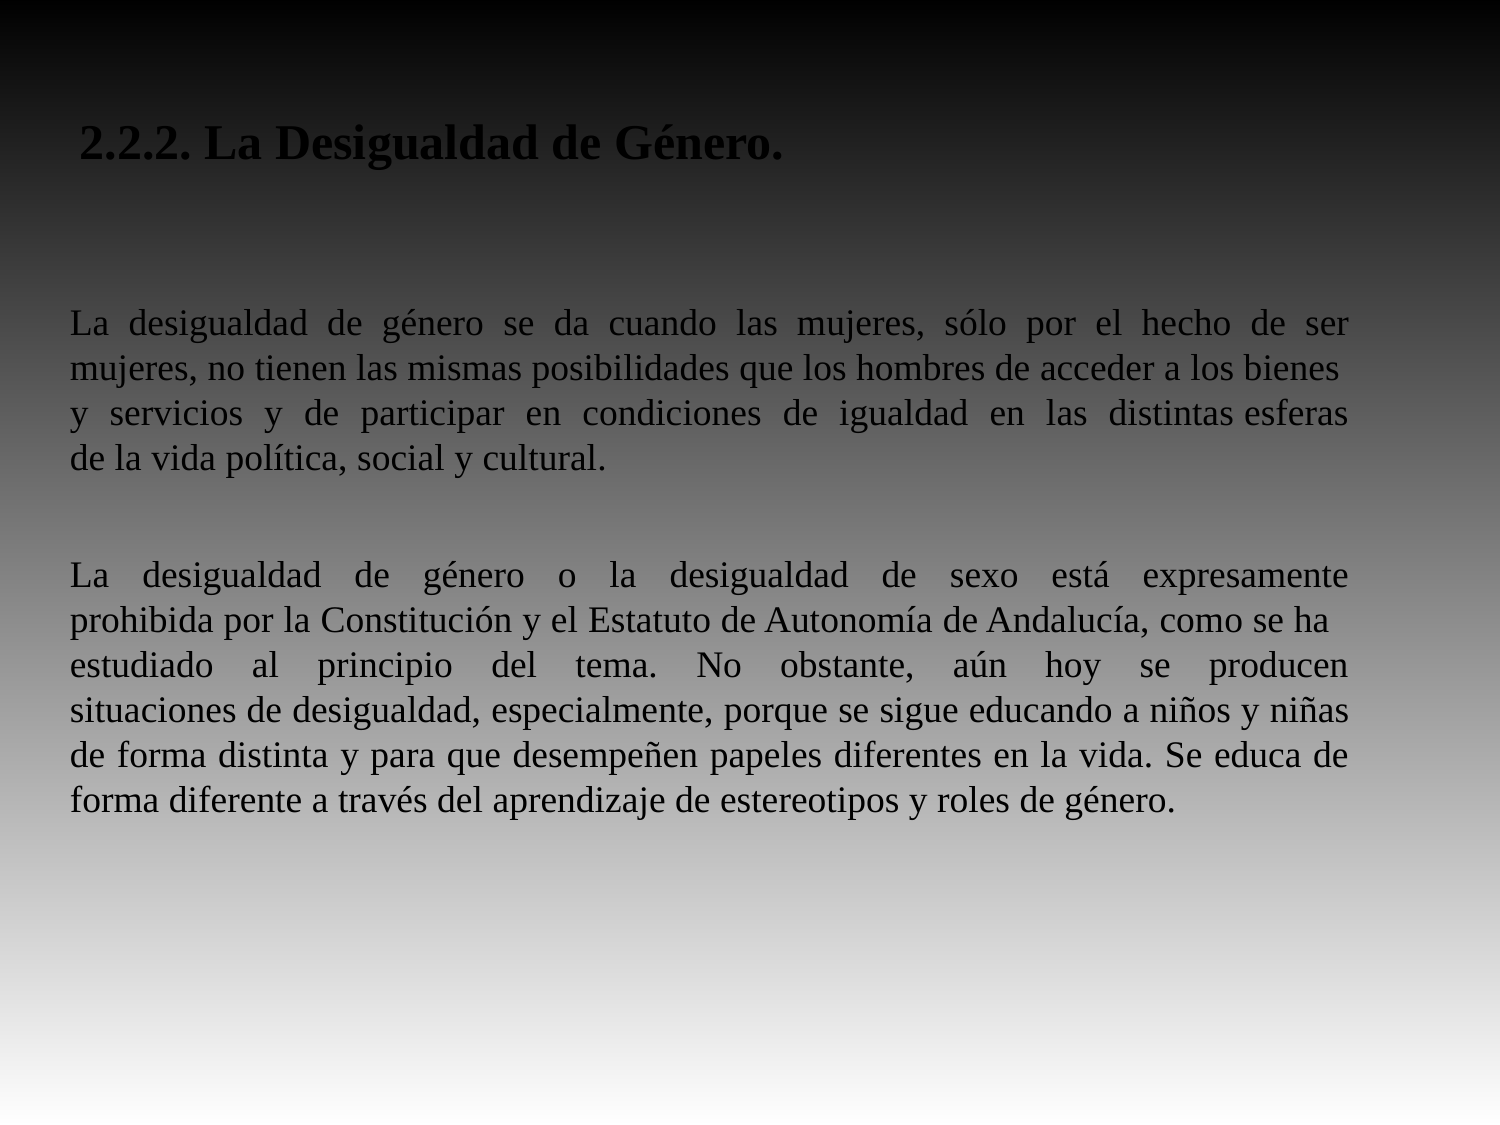

# 2.2.2. La Desigualdad de Género.
La desigualdad de género se da cuando las mujeres, sólo por el hecho de ser mujeres, no tienen las mismas posibilidades que los hombres de acceder a los bienes y servicios y de participar en condiciones de igualdad en las distintas esferas de la vida política, social y cultural.
La desigualdad de género o la desigualdad de sexo está expresamente prohibida por la Constitución y el Estatuto de Autonomía de Andalucía, como se ha estudiado al principio del tema. No obstante, aún hoy se producen situaciones de desigualdad, especialmente, porque se sigue educando a niños y niñas de forma distinta y para que desempeñen papeles diferentes en la vida. Se educa de forma diferente a través del aprendizaje de estereotipos y roles de género.